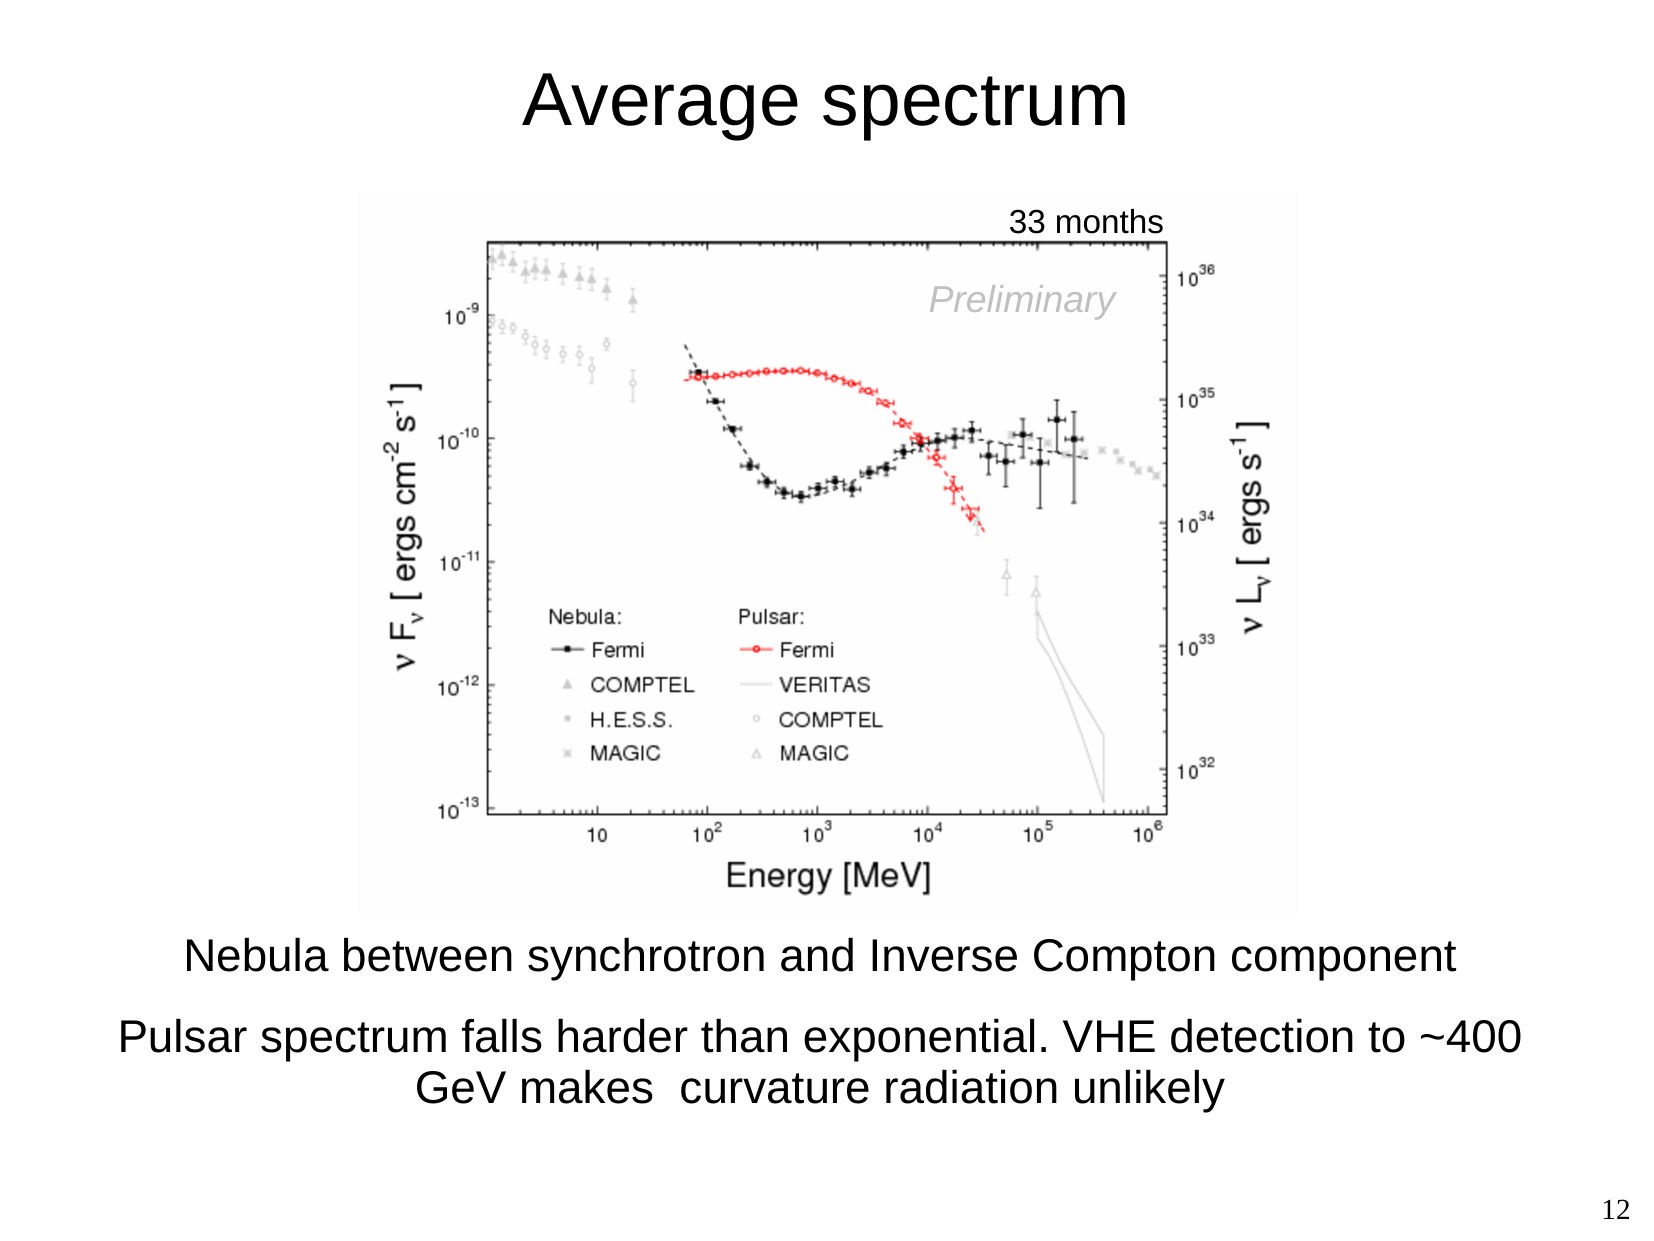

# Average spectrum
33 months
Preliminary
Nebula between synchrotron and Inverse Compton component
Pulsar spectrum falls harder than exponential. VHE detection to ~400 GeV makes curvature radiation unlikely
12